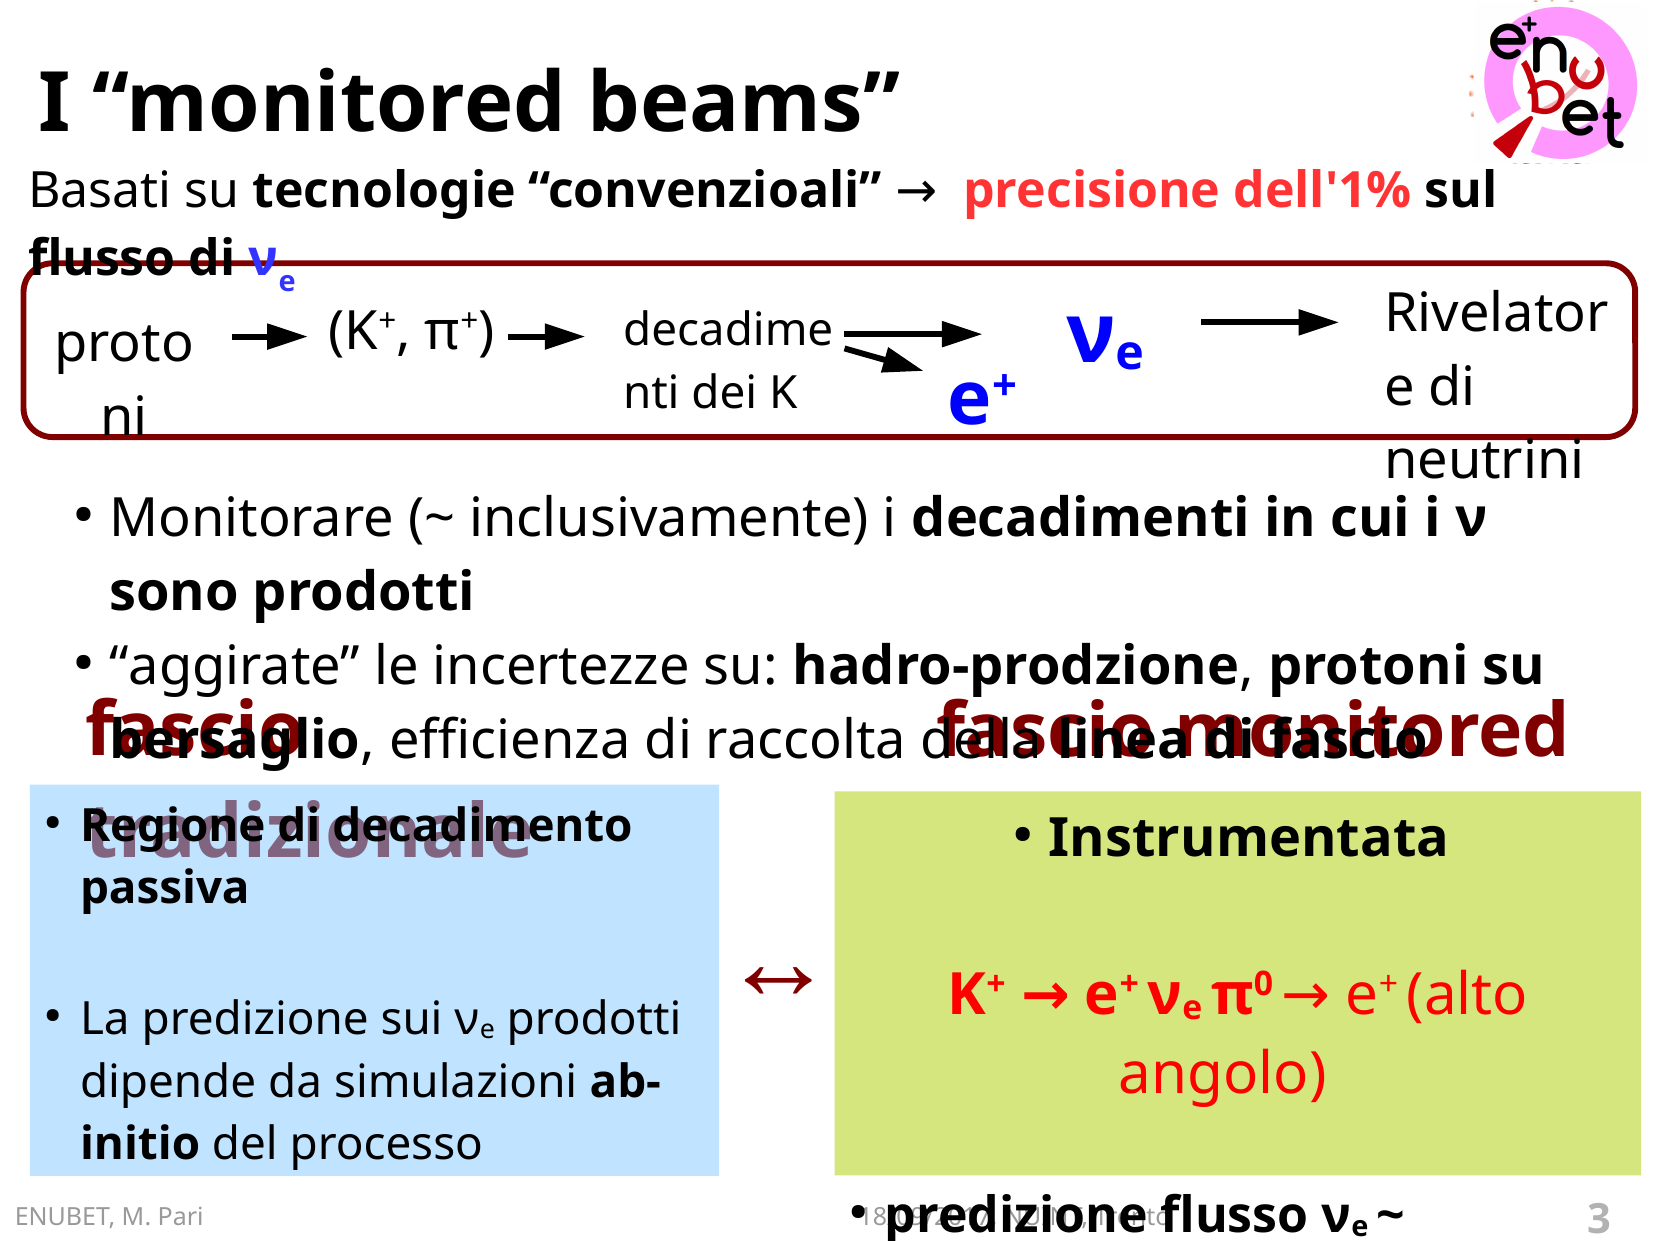

I “monitored beams”
Basati su tecnologie “convenzioali” → precisione dell'1% sul flusso di νe
Rivelatore di neutrini
νe
(K+, π+)
decadimenti dei K
protoni
e+
Monitorare (~ inclusivamente) i decadimenti in cui i ν sono prodotti
“aggirate” le incertezze su: hadro-prodzione, protoni su bersaglio, efficienza di raccolta della linea di fascio
fascio tradizionale
fascio monitored
Regione di decadimento passiva
La predizione sui νe prodotti dipende da simulazioni ab-initio del processo
Grandi sistematiche
Instrumentata
K+ → e+ νe π0 → e+ (alto angolo)
predizione flusso νe ~ conteggio e+
↔